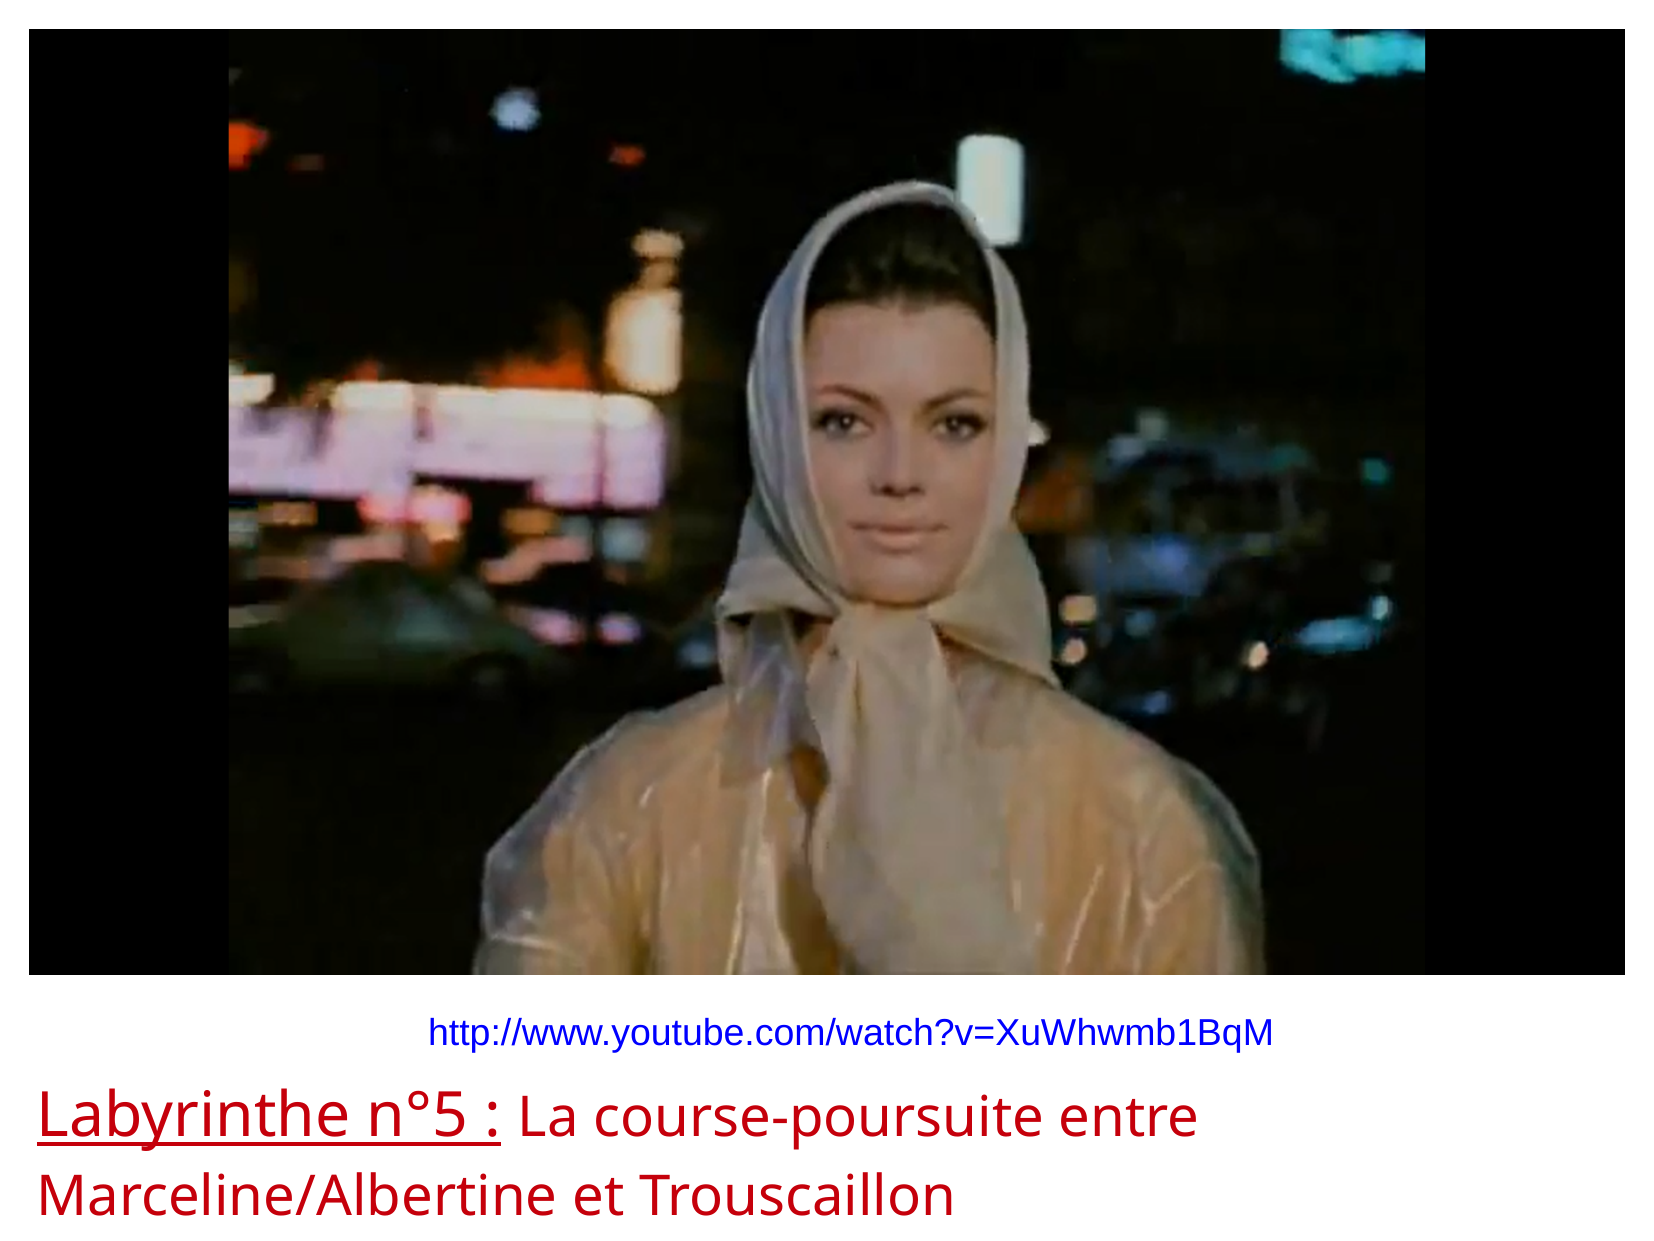

http://www.youtube.com/watch?v=XuWhwmb1BqM
Labyrinthe n°5 : La course-poursuite entre Marceline/Albertine et Trouscaillon